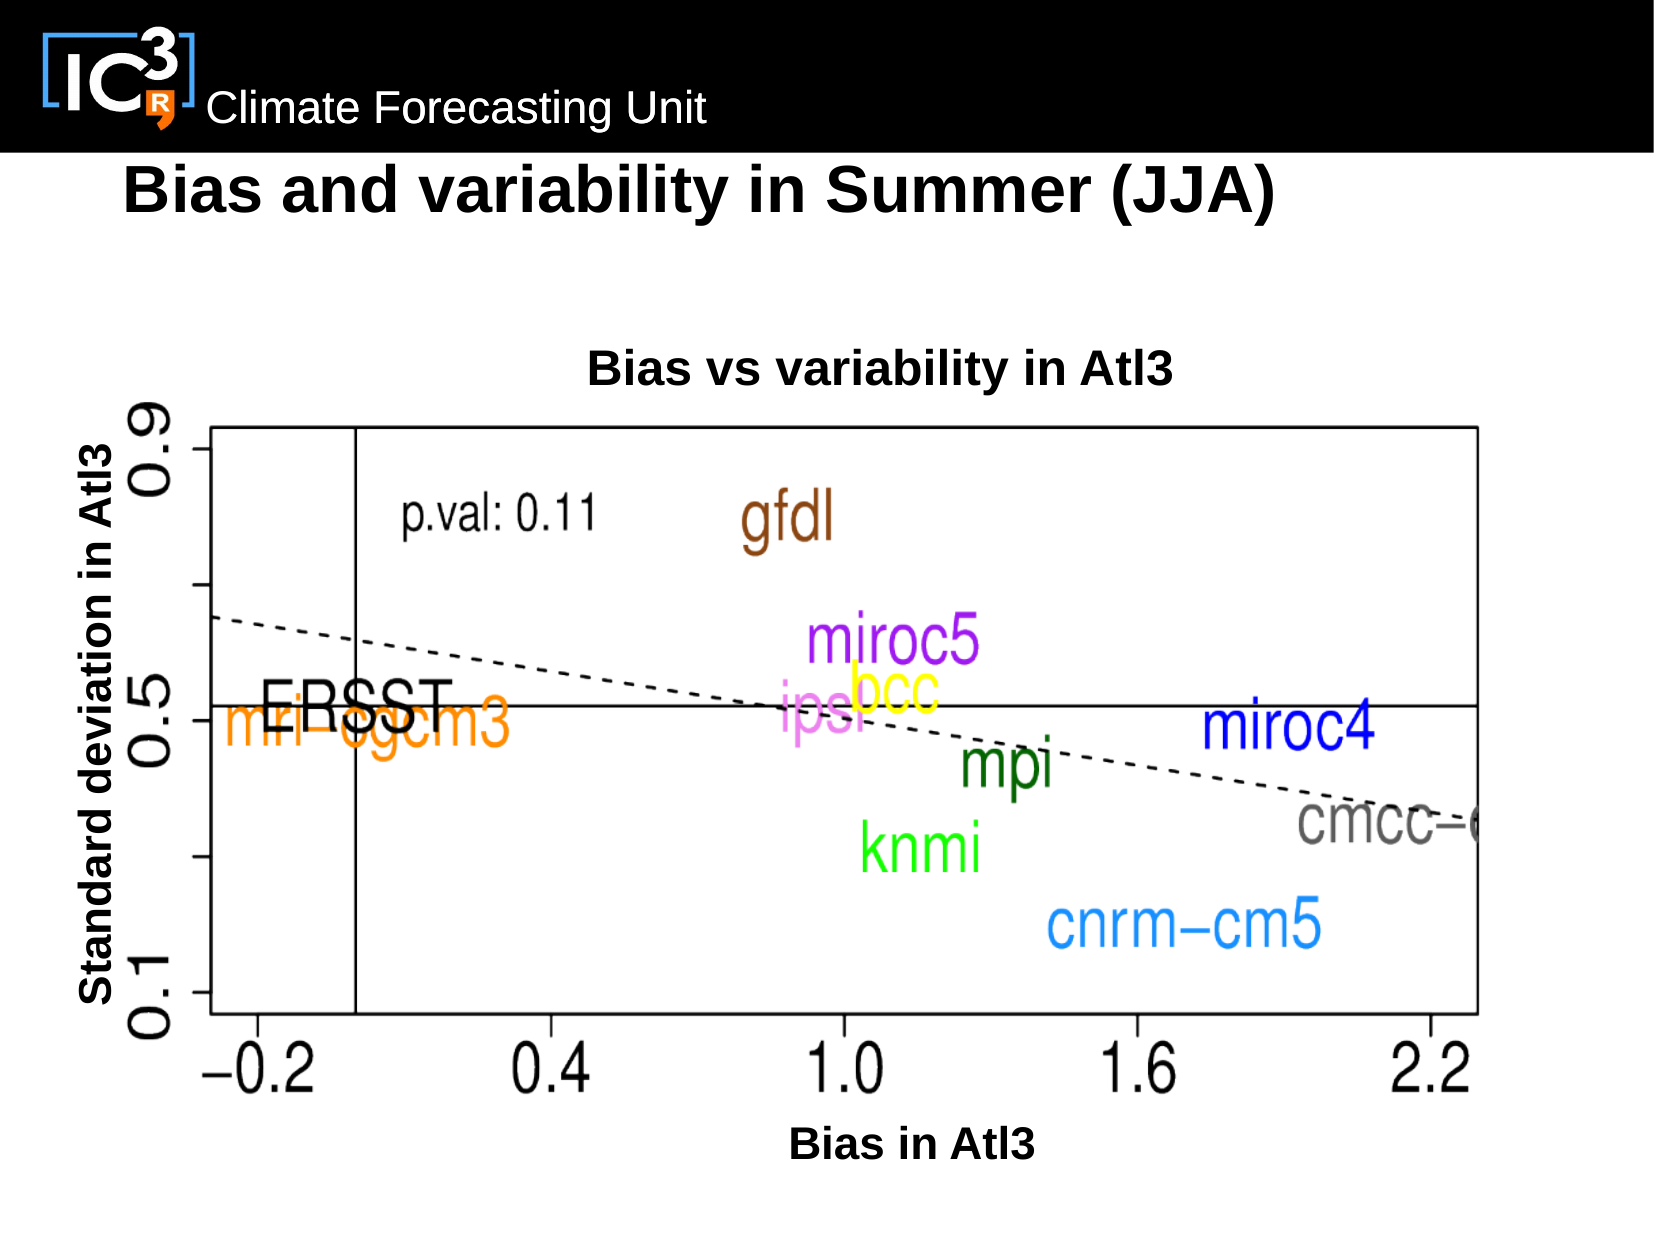

Climate Forecasting Unit
Bias and variability in Summer (JJA)
Bias vs variability in Atl3
Standard deviation in Atl3
Bias in Atl3